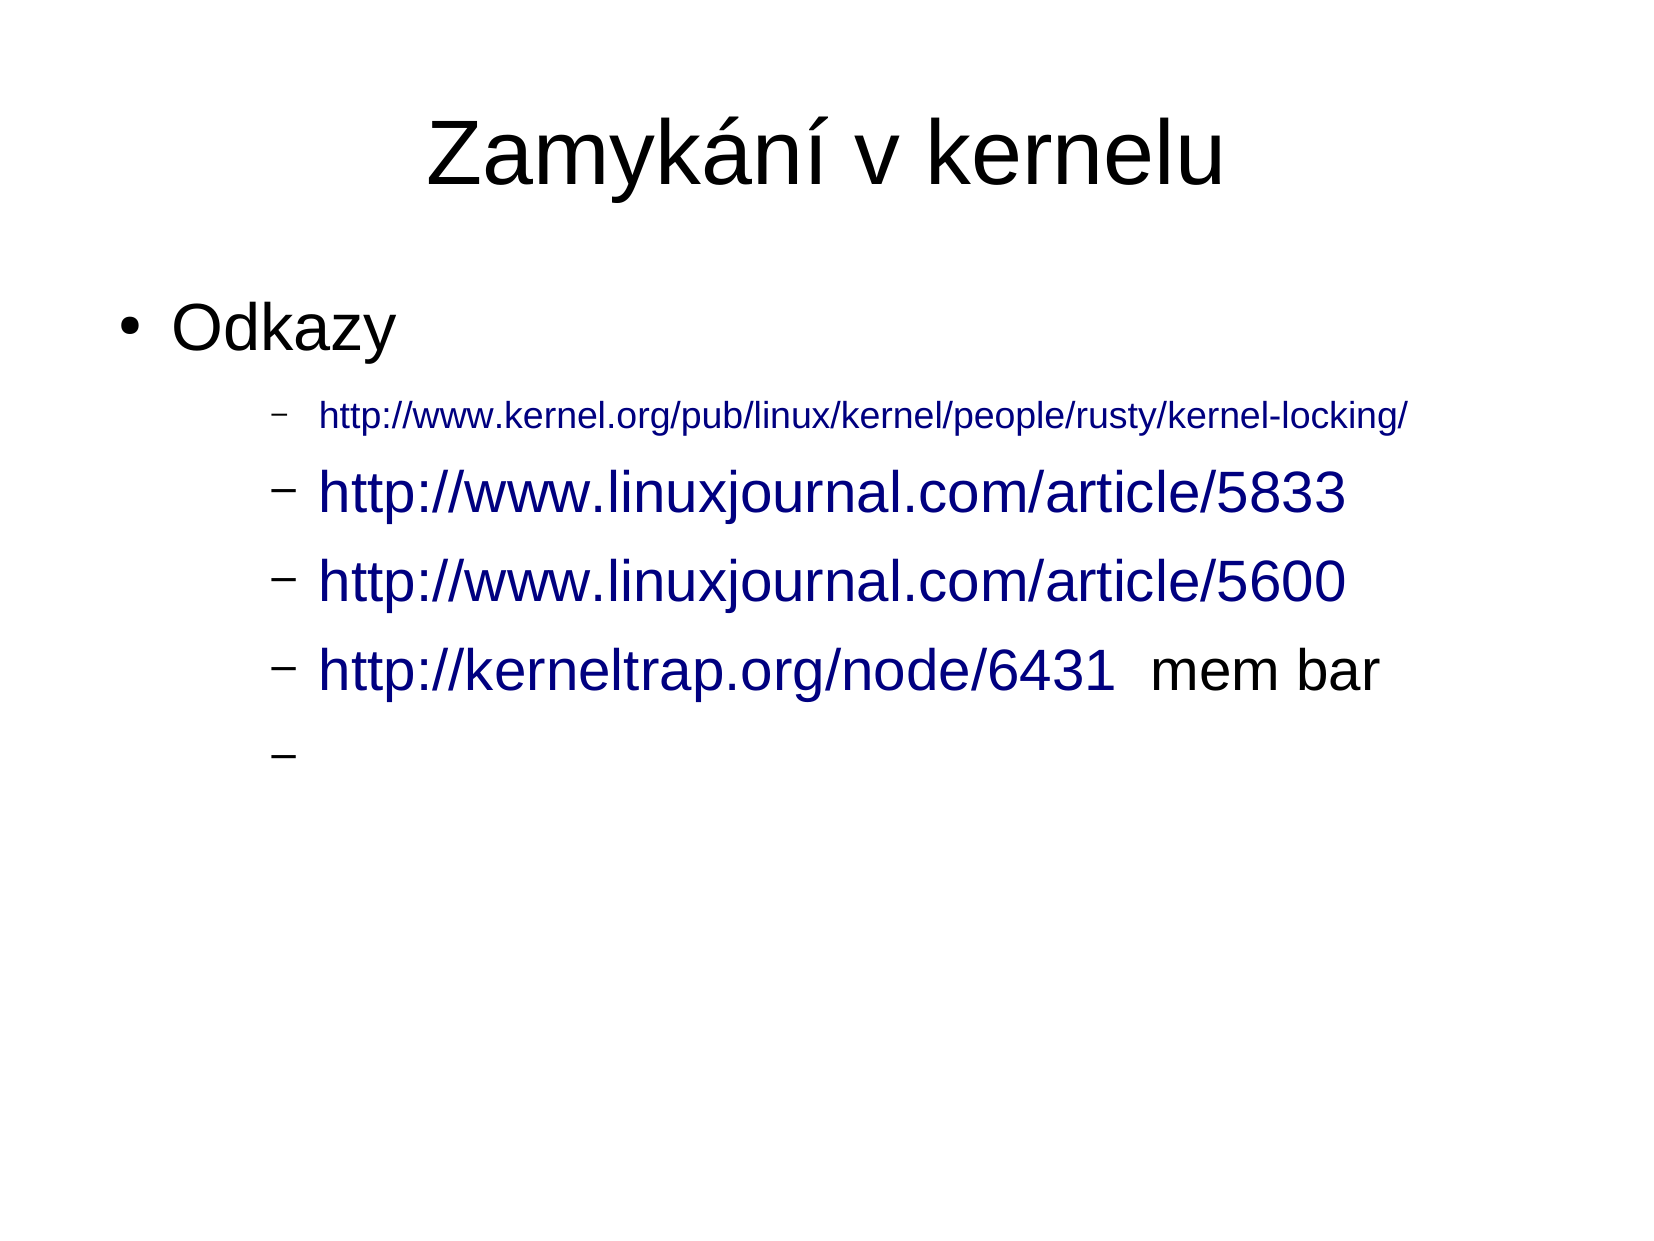

# Zamykání v kernelu
Odkazy
http://www.kernel.org/pub/linux/kernel/people/rusty/kernel-locking/
http://www.linuxjournal.com/article/5833
http://www.linuxjournal.com/article/5600
http://kerneltrap.org/node/6431 mem bar